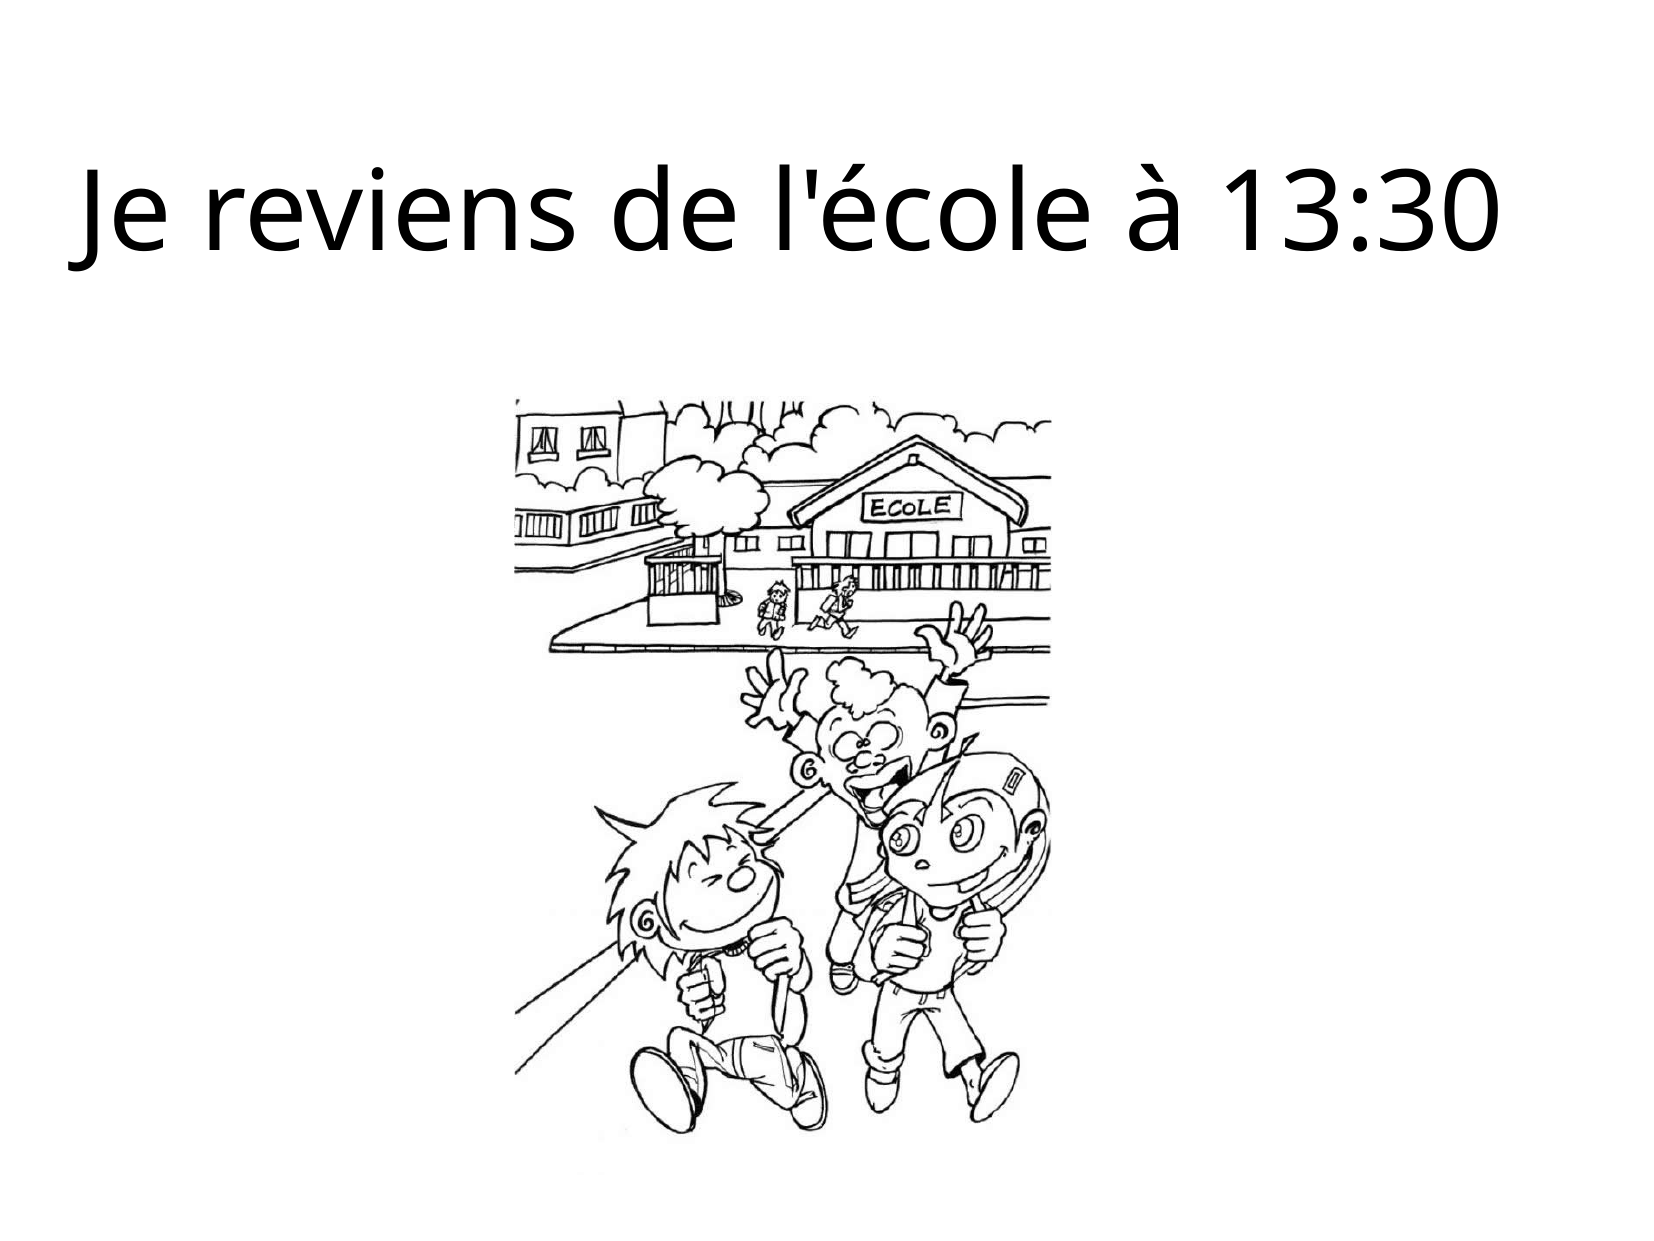

# Je reviens de l'école à 13:30